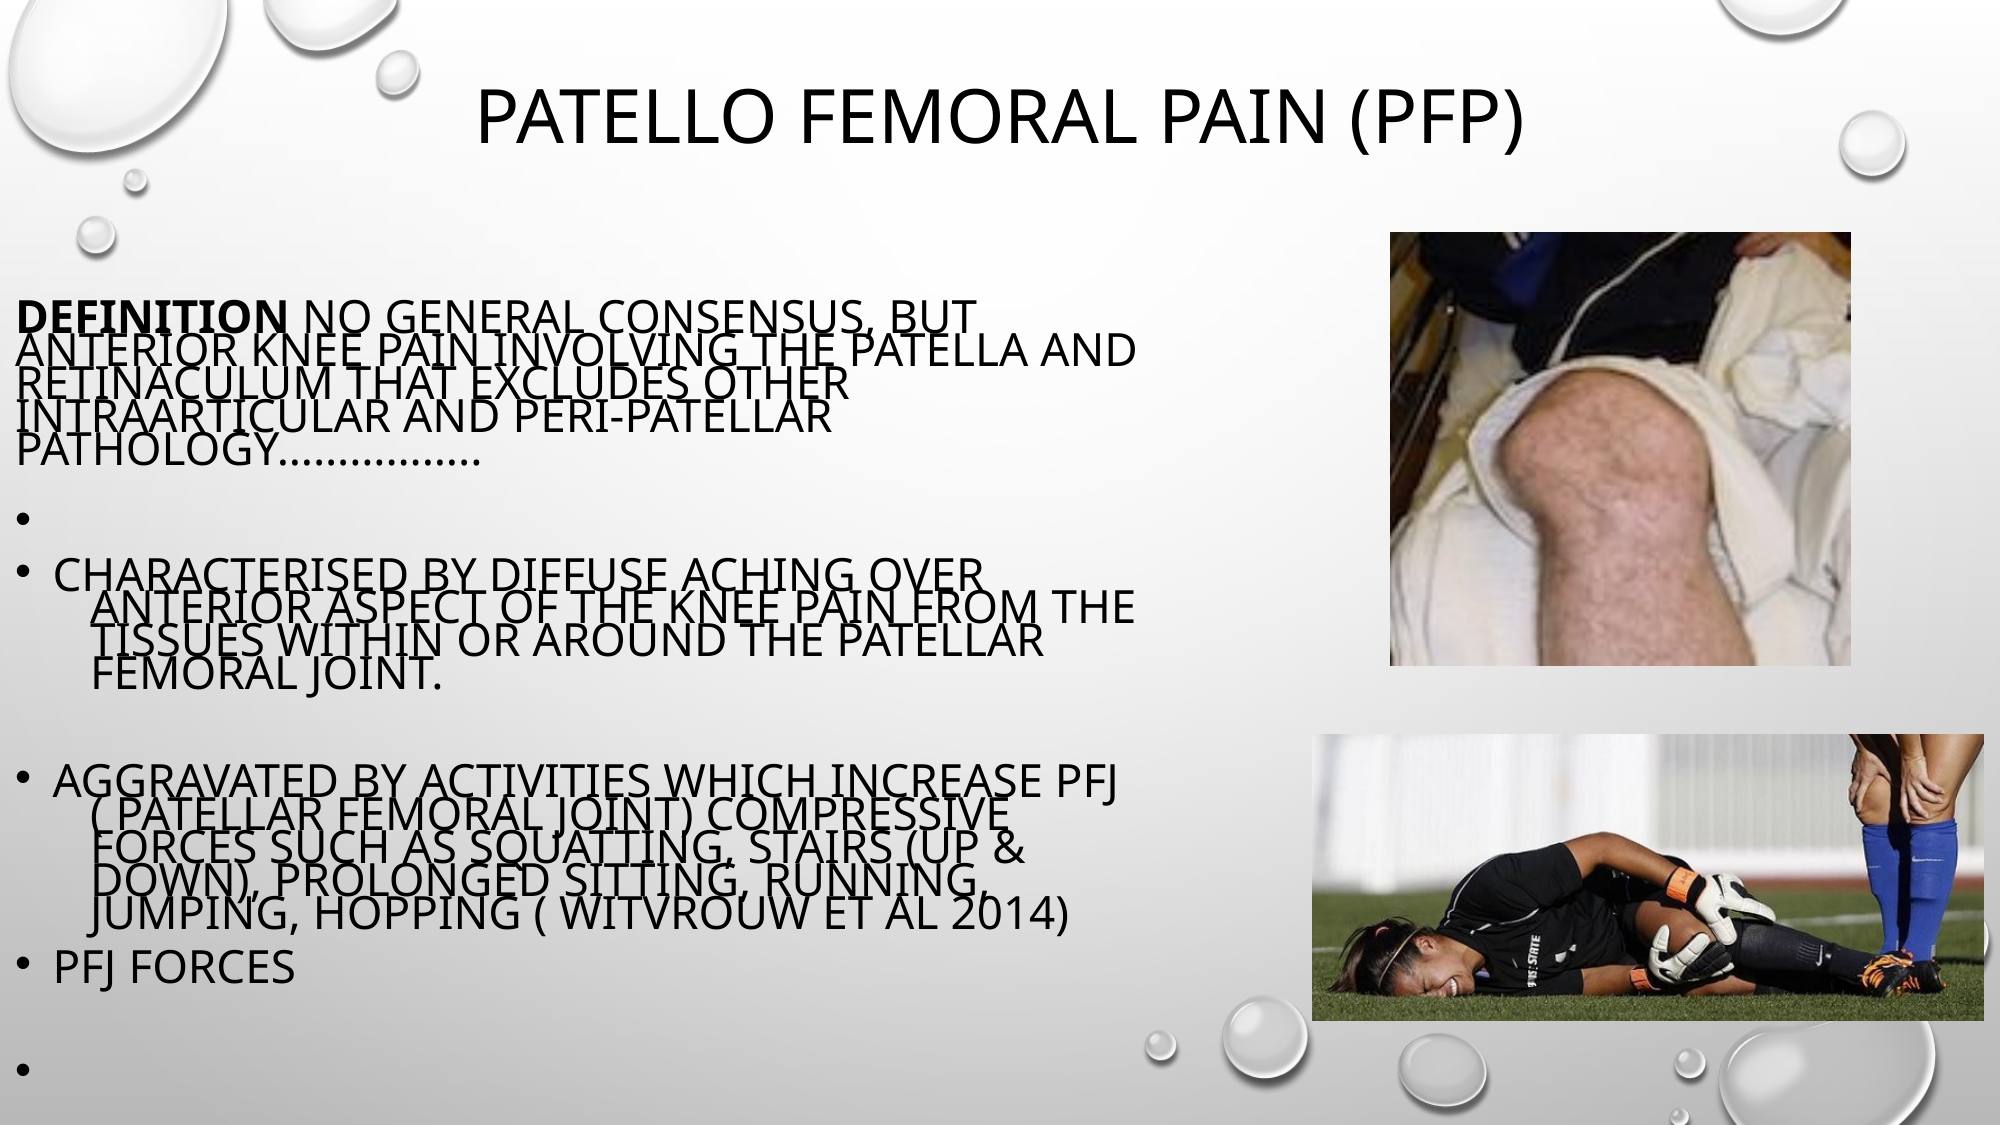

# Patello femoral pain (PFP)
Definition no general consensus, but anterior knee pain involving the patella and retinaculum that excludes other intraarticular and peri-patellar pathology……………..
Characterised by diffuse aching over anterior aspect of the knee pain from the tissues within or around the patellar femoral joint.
Aggravated by activities which increase PFJ ( patellar femoral joint) compressive forces such as squatting, stairs (up & down), prolonged sitting, running, jumping, hopping ( Witvrouw et al 2014)
PFJ forces